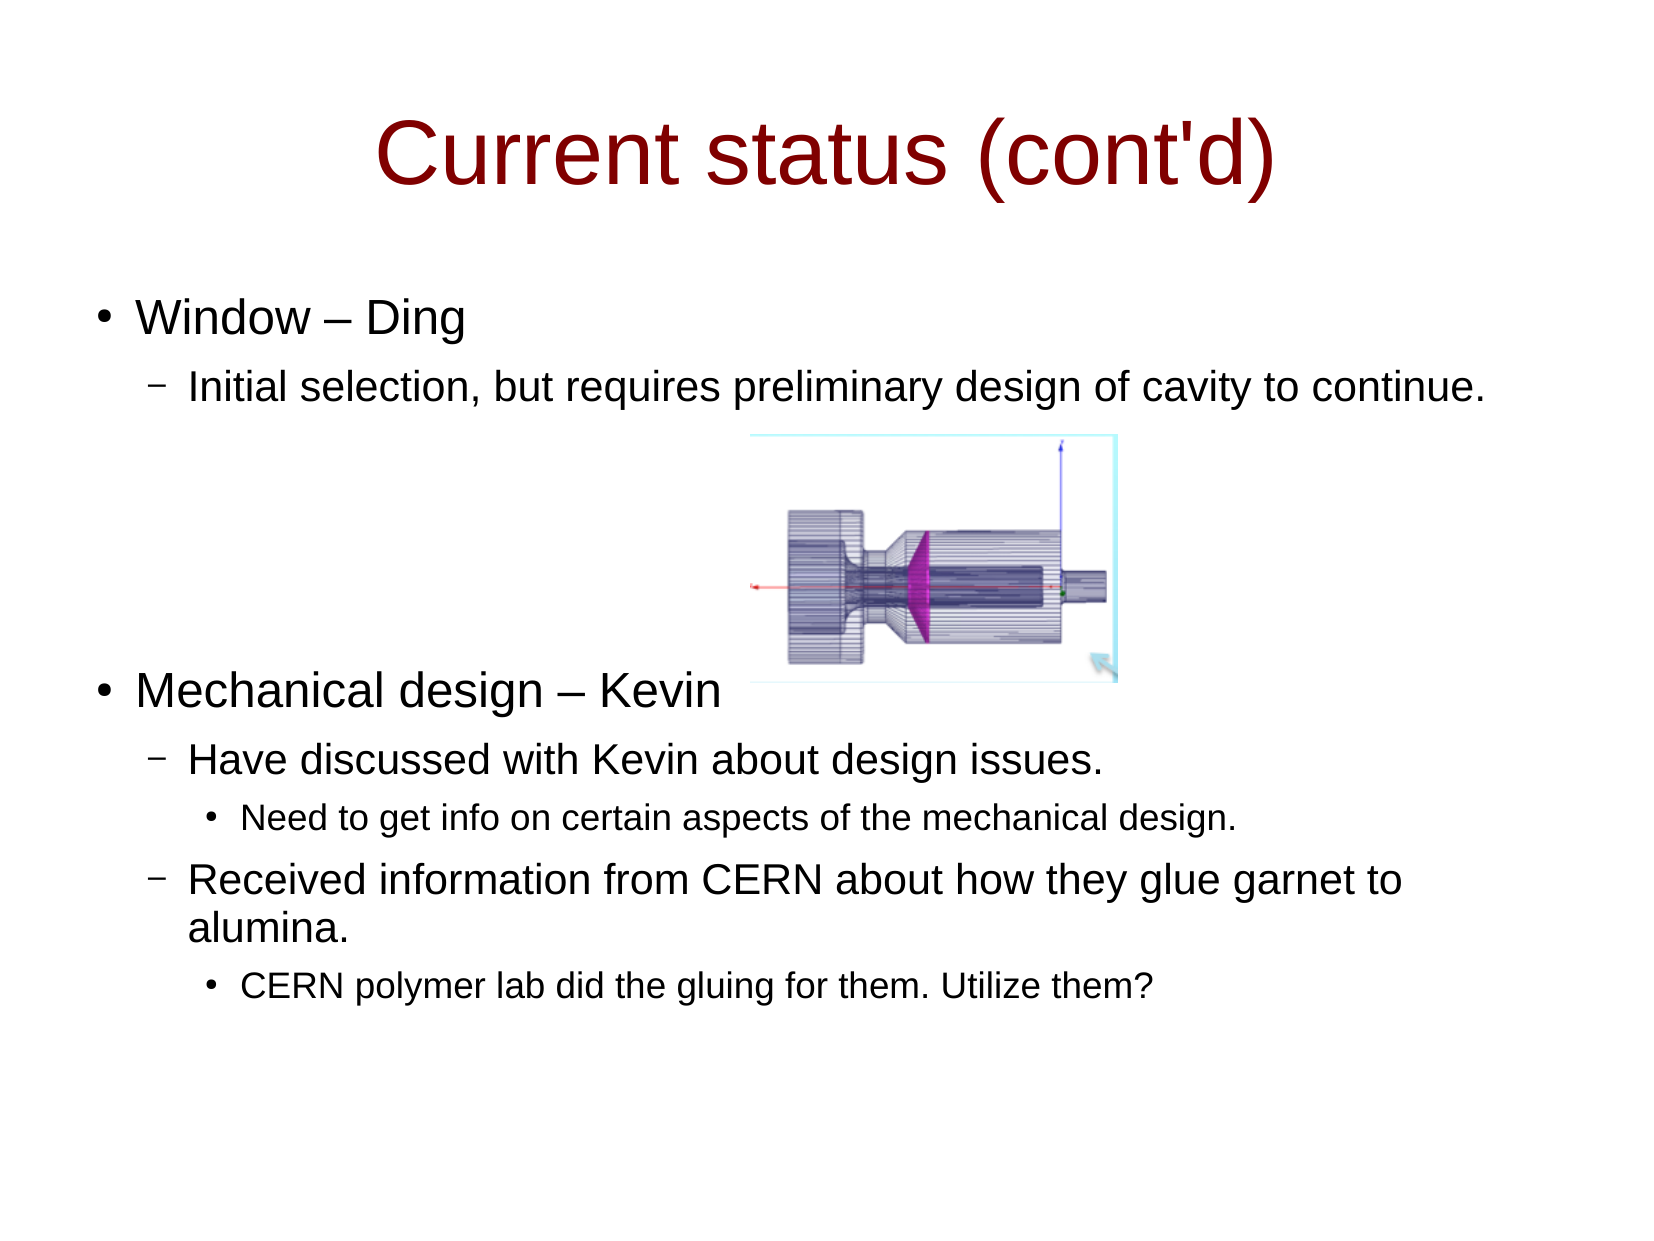

# Current status (cont'd)
Window – Ding
Initial selection, but requires preliminary design of cavity to continue.
Mechanical design – Kevin
Have discussed with Kevin about design issues.
Need to get info on certain aspects of the mechanical design.
Received information from CERN about how they glue garnet to alumina.
CERN polymer lab did the gluing for them. Utilize them?